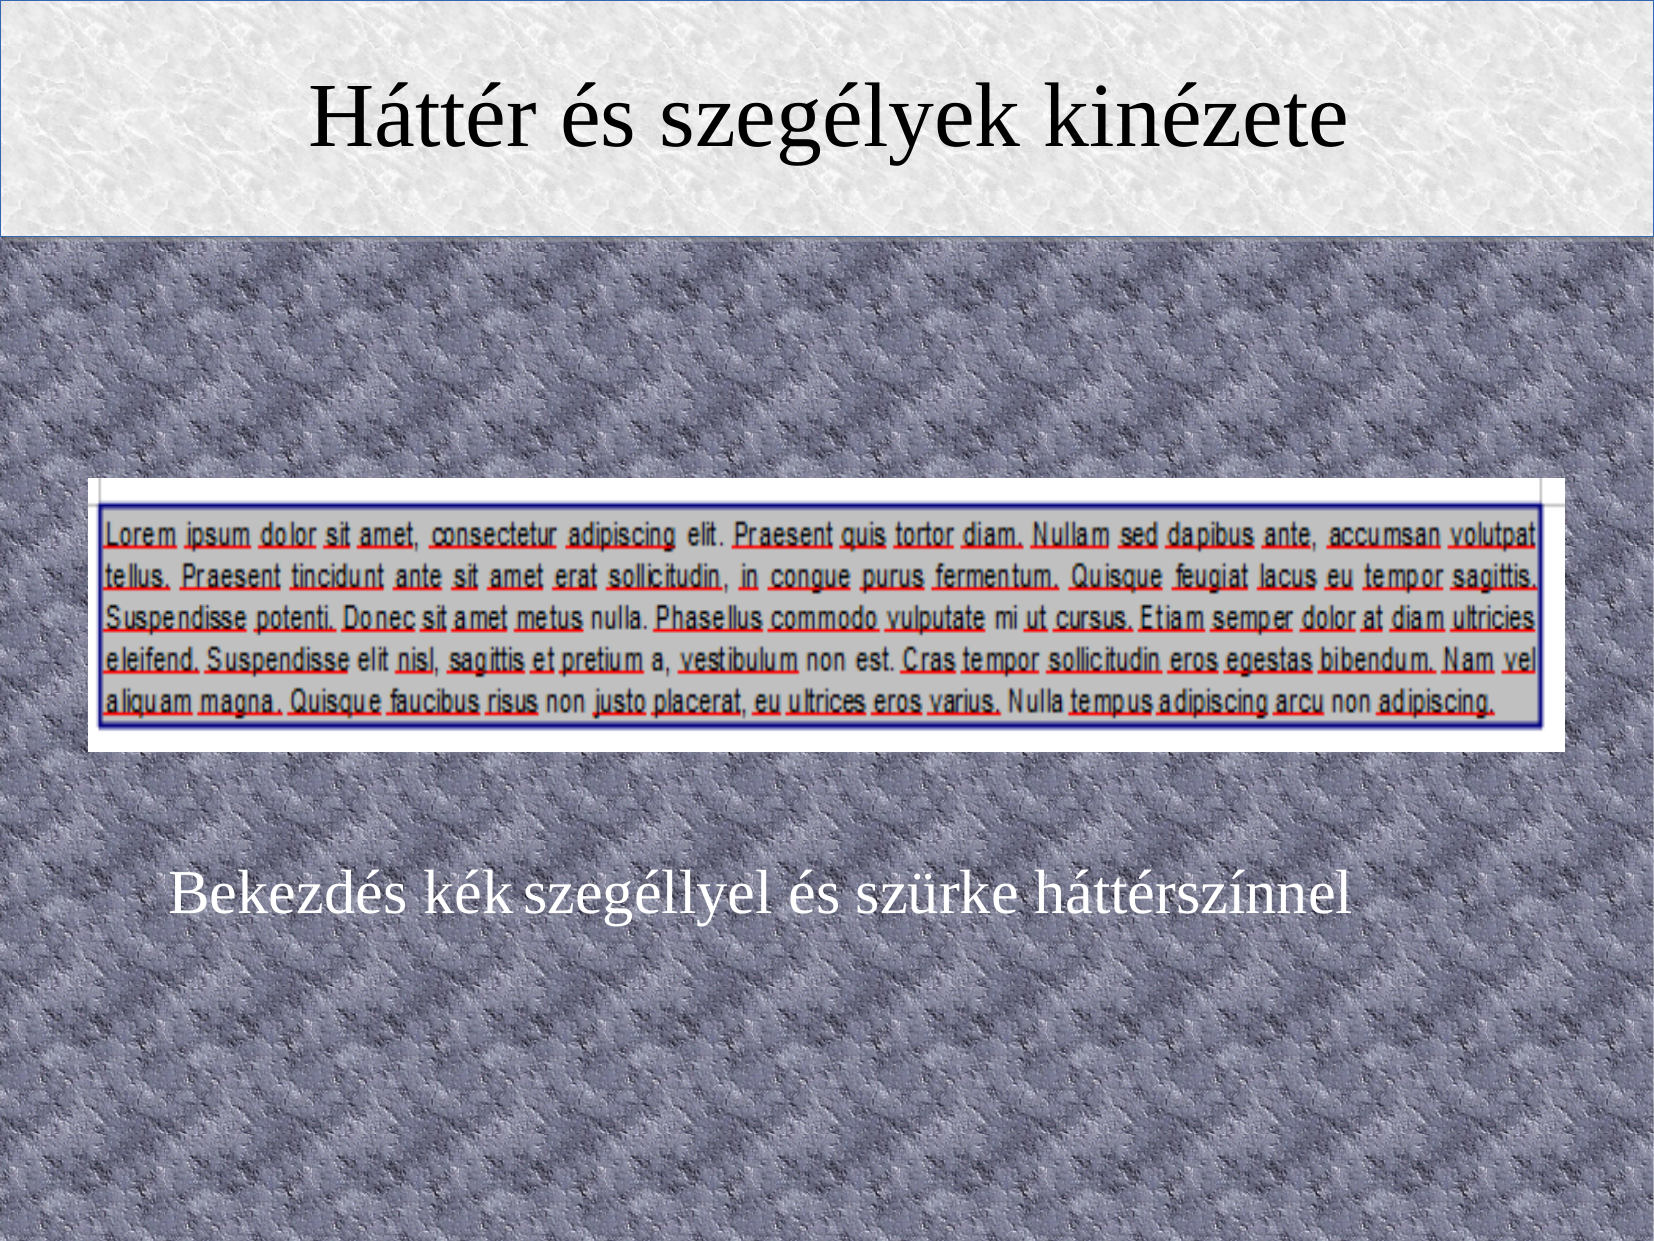

# Háttér és szegélyek kinézete
Bekezdés kék szegéllyel és szürke háttérszínnel